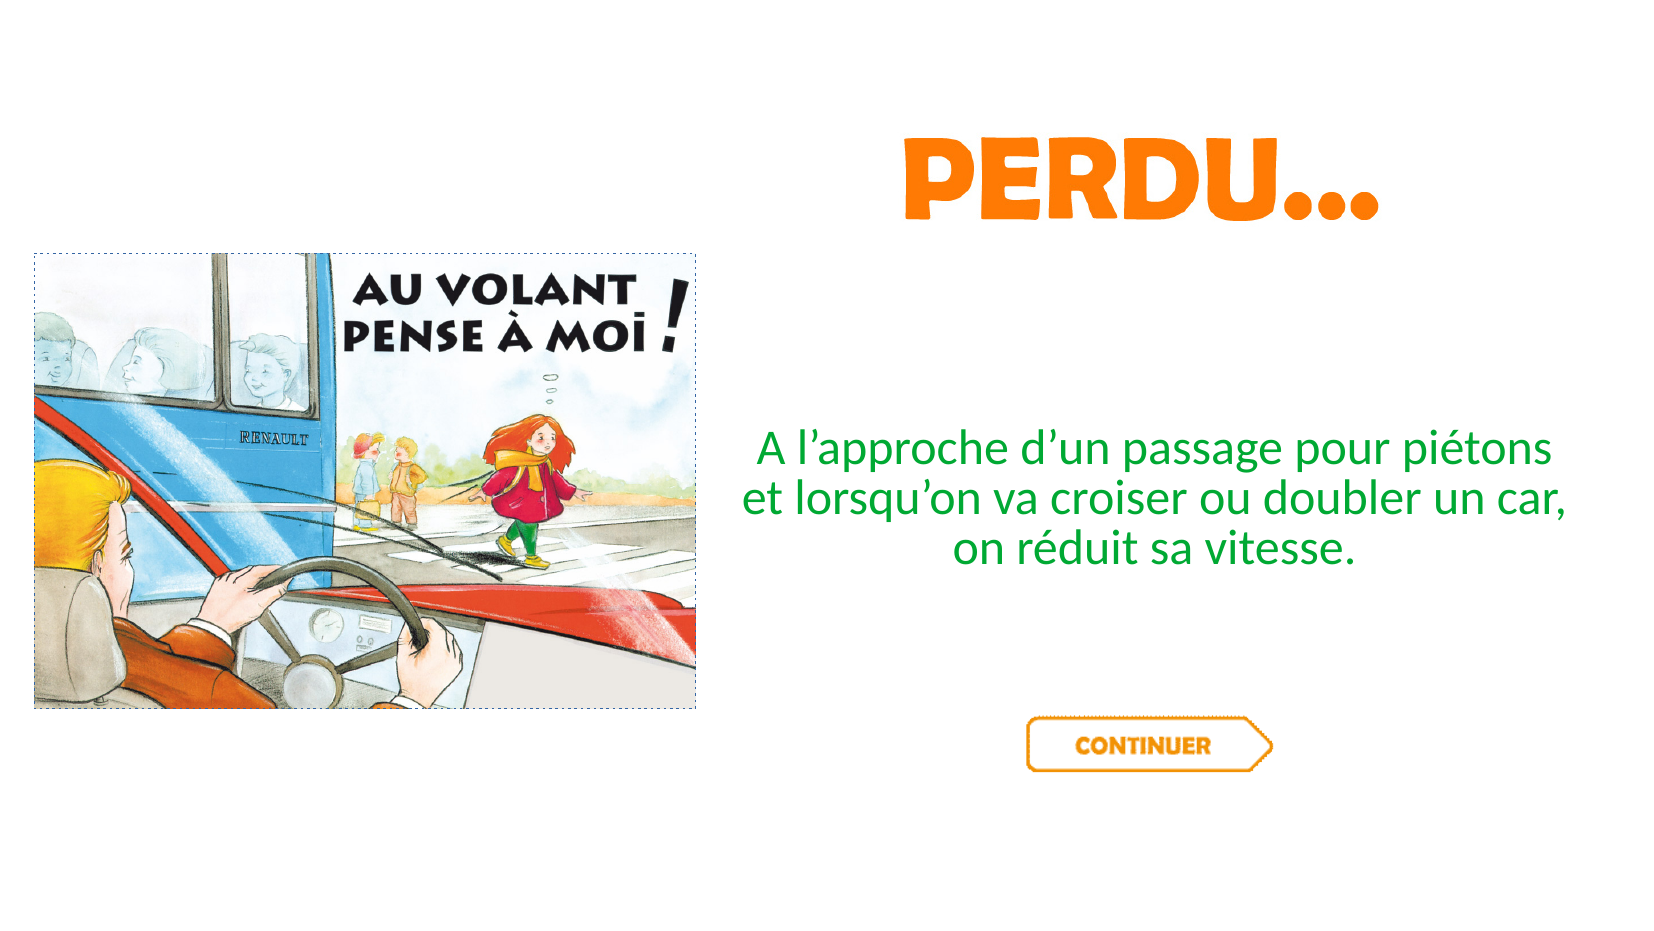

A l’approche d’un passage pour piétons
 et lorsqu’on va croiser ou doubler un car,
on réduit sa vitesse.